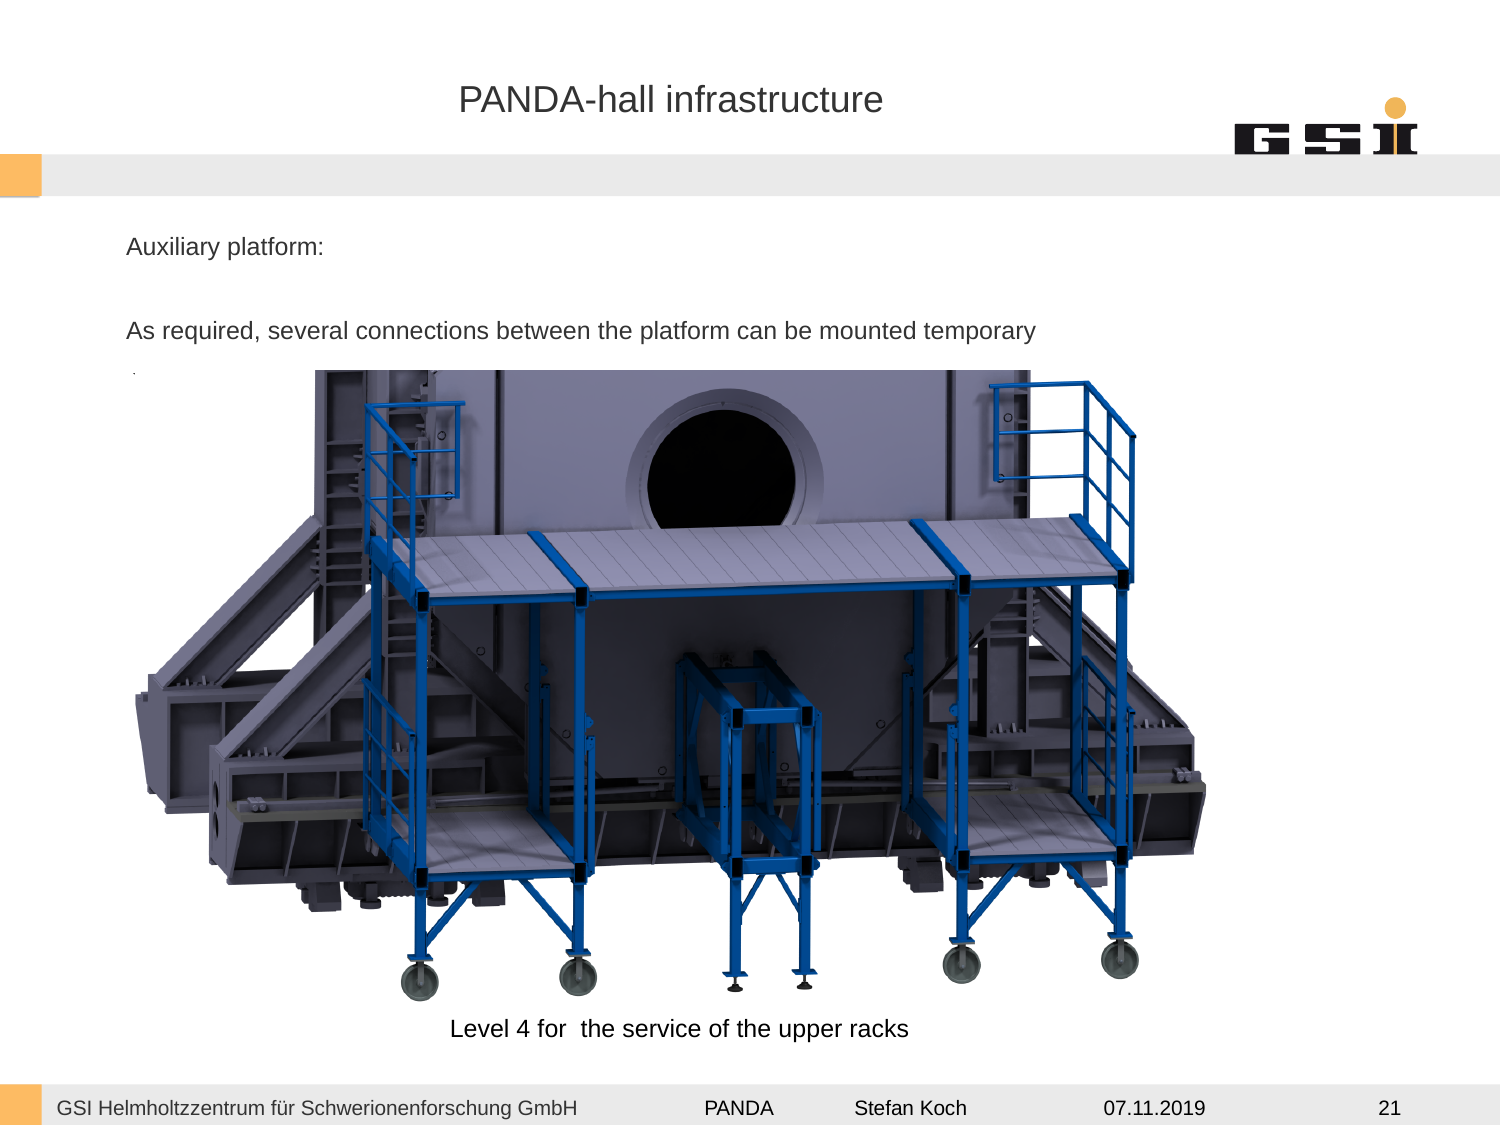

PANDA-hall infrastructure
Auxiliary platform:
As required, several connections between the platform can be mounted temporary
Level 4 for the service of the upper racks